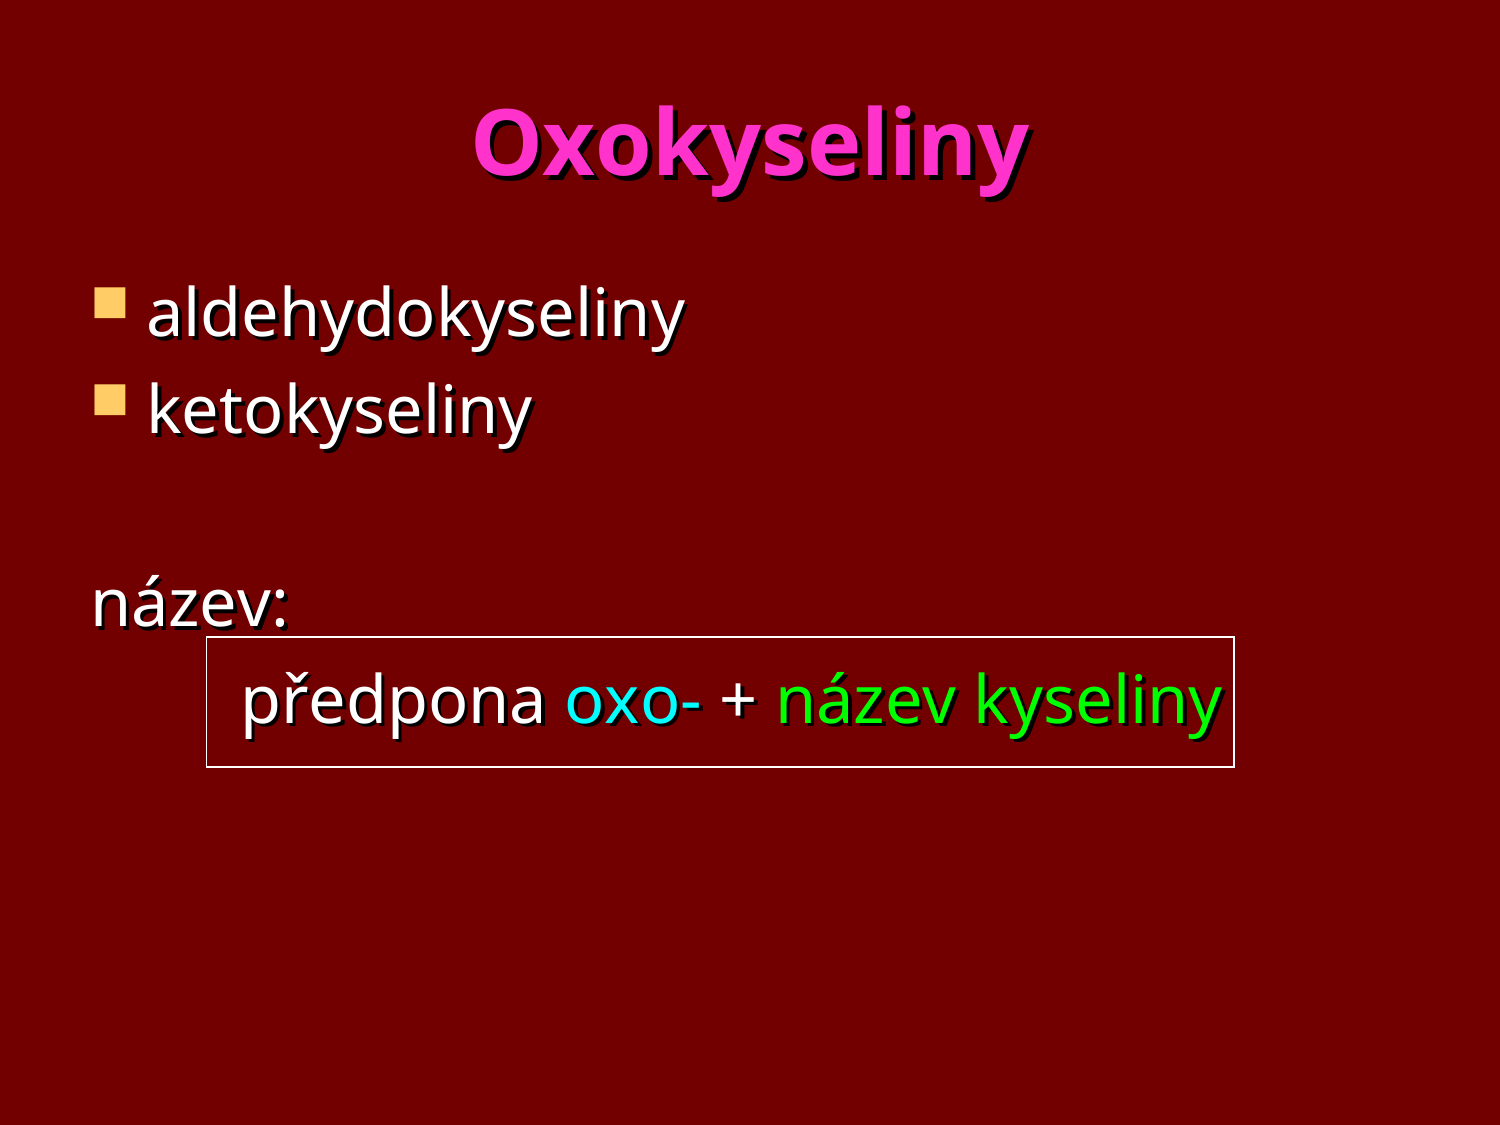

# Oxokyseliny
aldehydokyseliny
ketokyseliny
název:
		předpona oxo- + název kyseliny